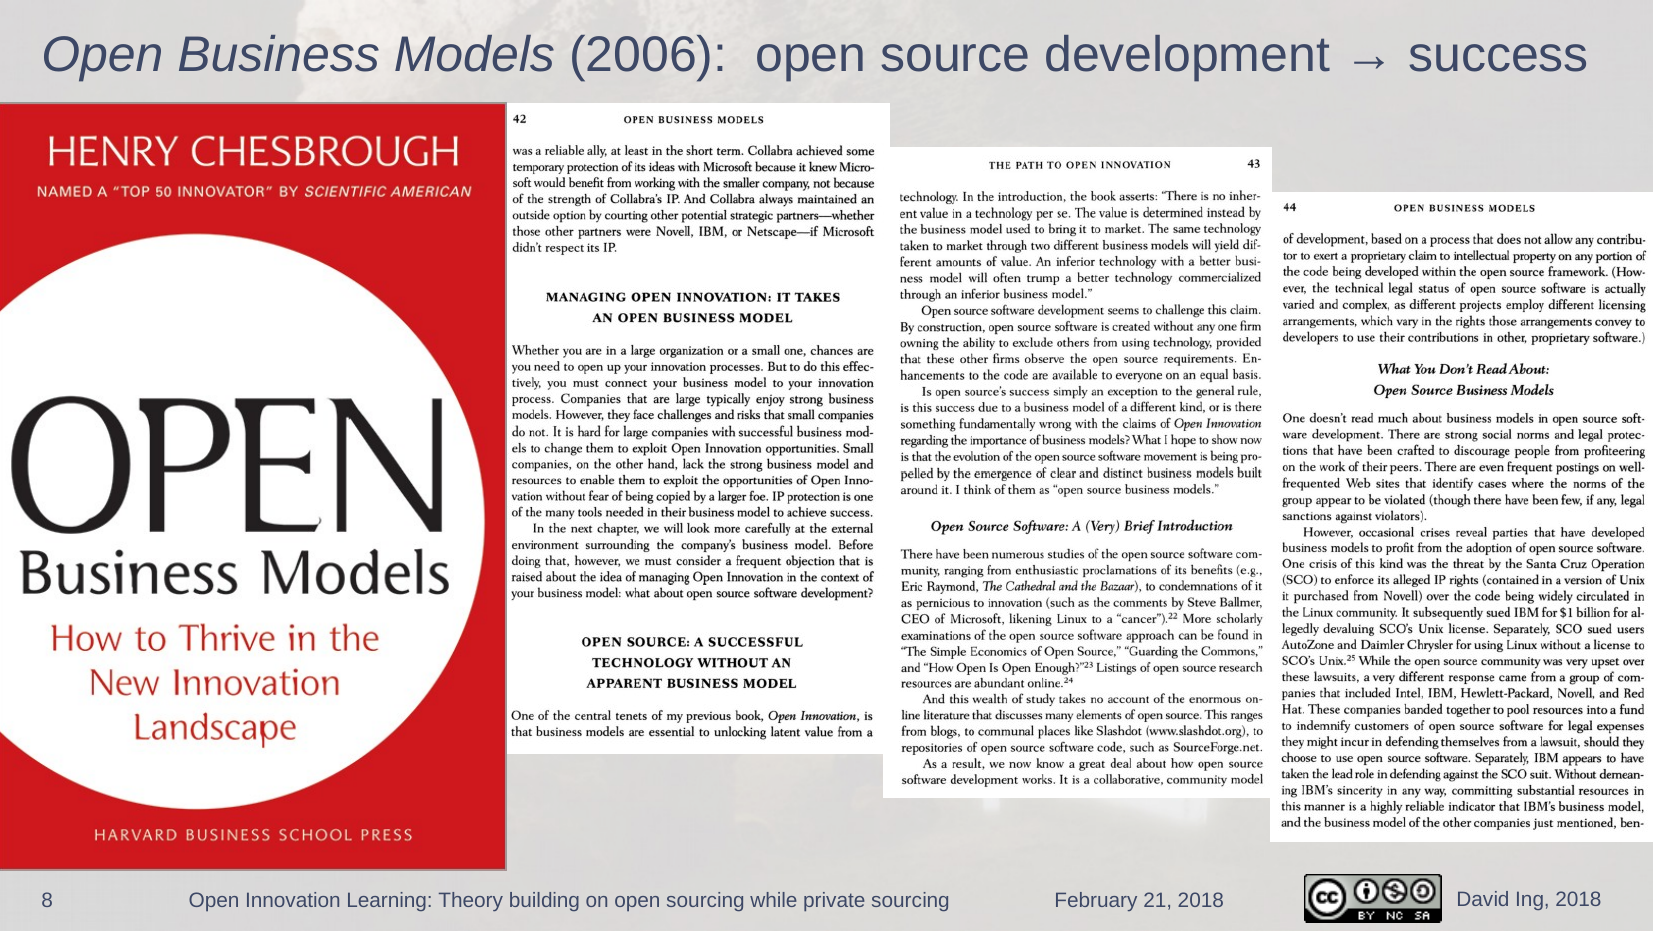

# Open Business Models (2006): open source development → success
Open Innovation Learning: Theory building on open sourcing while private sourcing
February 21, 2018
8